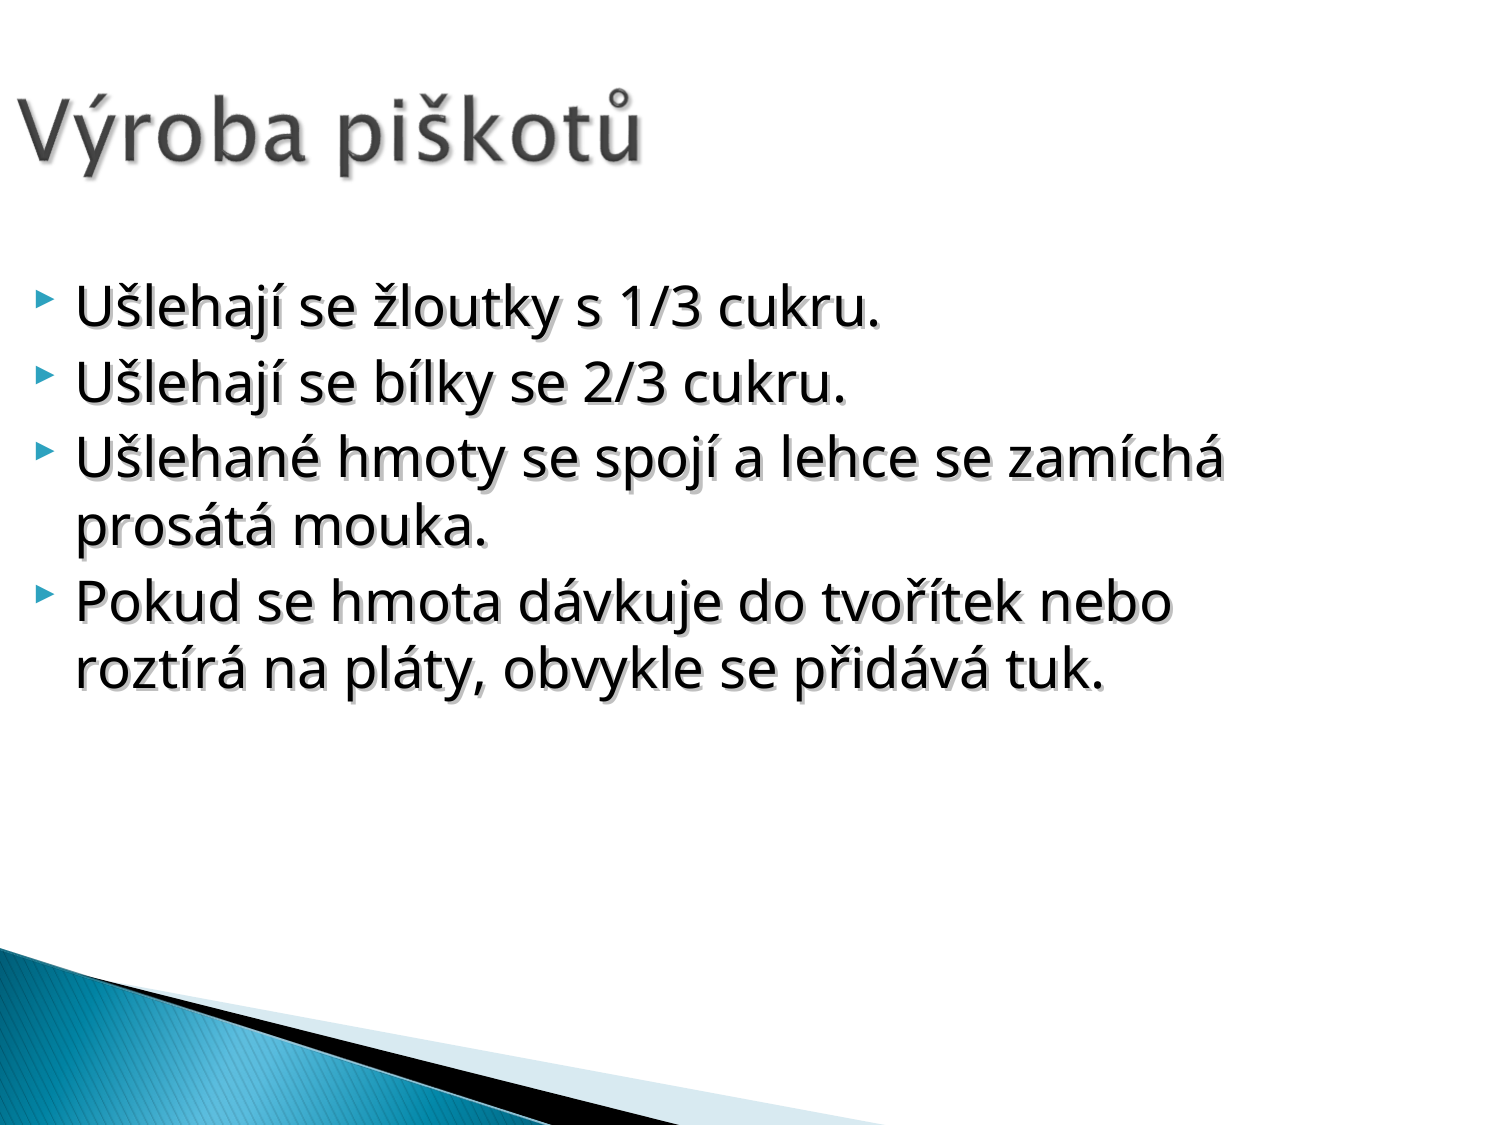

Ušlehají se žloutky s 1/3 cukru.
Ušlehají se bílky se 2/3 cukru.
Ušlehané hmoty se spojí a lehce se zamíchá prosátá mouka.
Pokud se hmota dávkuje do tvořítek nebo roztírá na pláty, obvykle se přidává tuk.